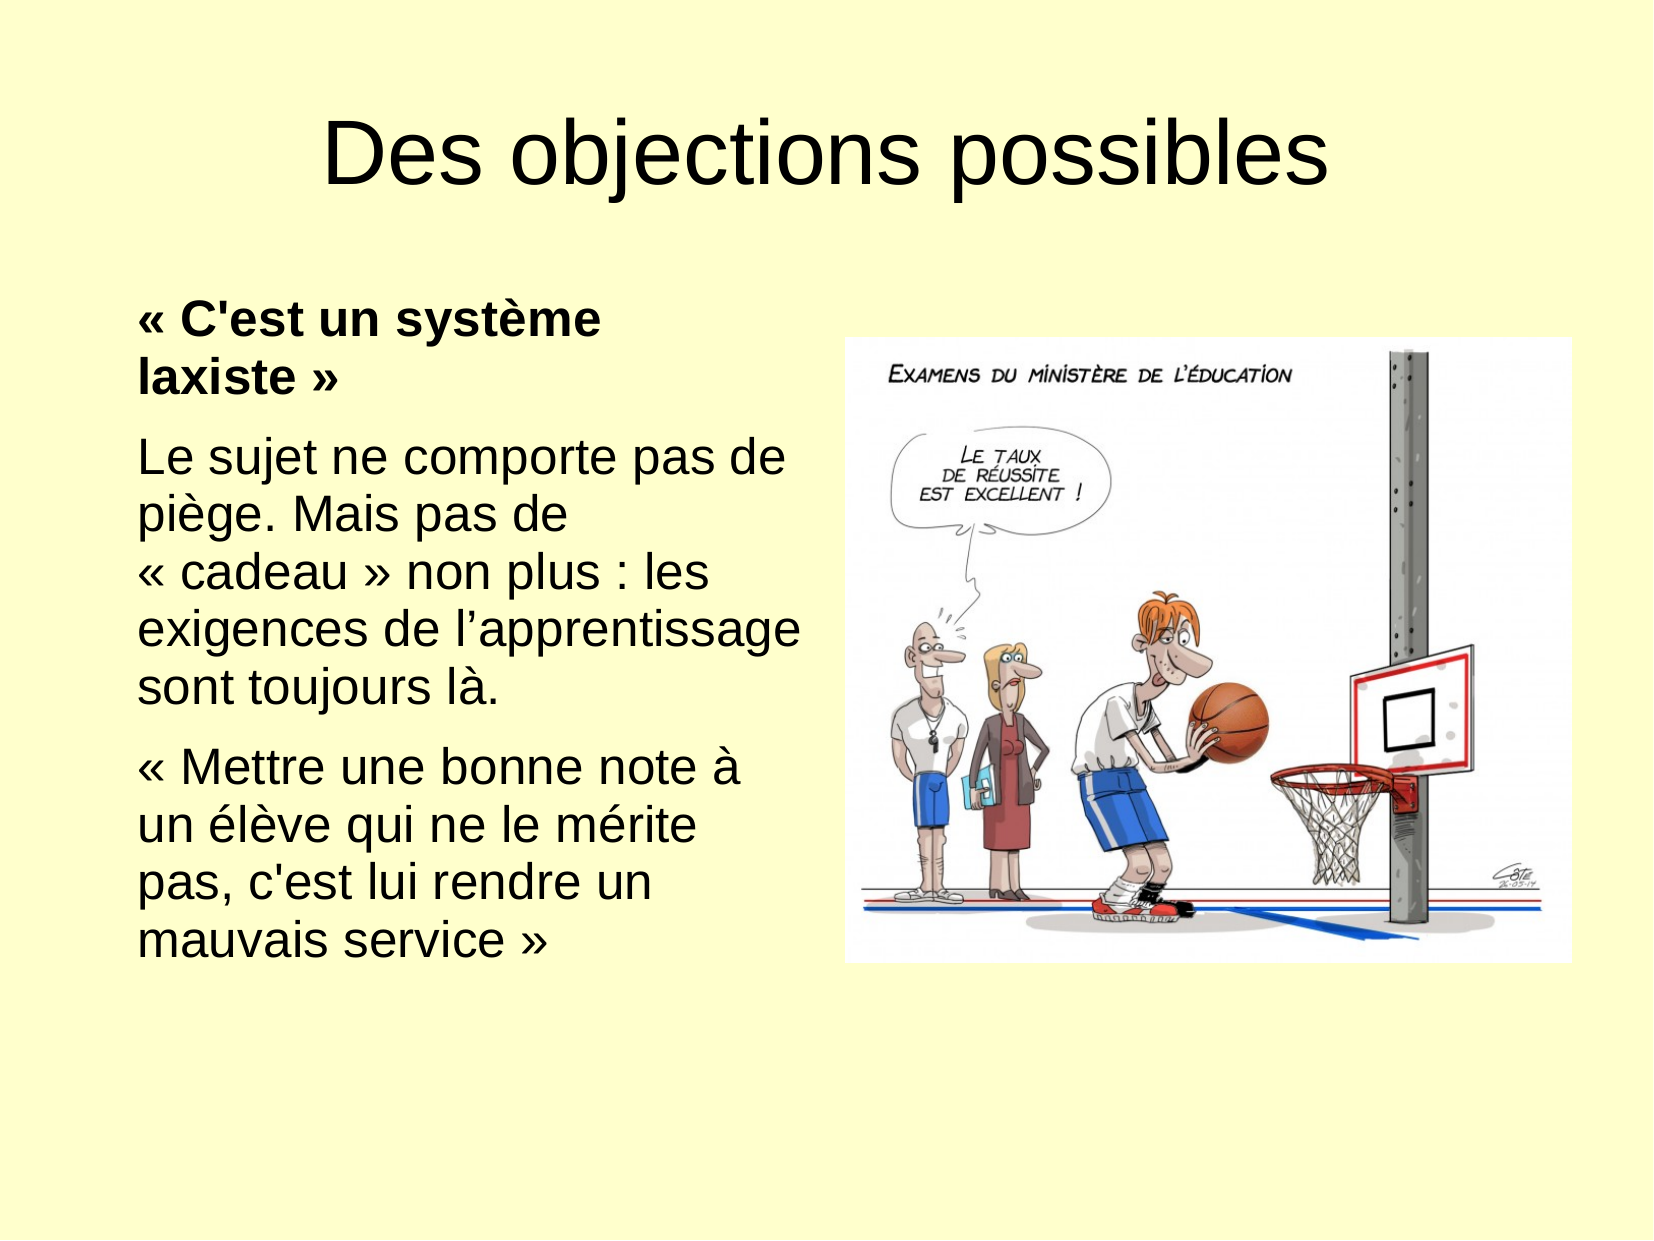

# Des objections possibles
« C'est un système laxiste »
Le sujet ne comporte pas de piège. Mais pas de « cadeau » non plus : les exigences de l’apprentissage sont toujours là.
« Mettre une bonne note à un élève qui ne le mérite pas, c'est lui rendre un mauvais service »